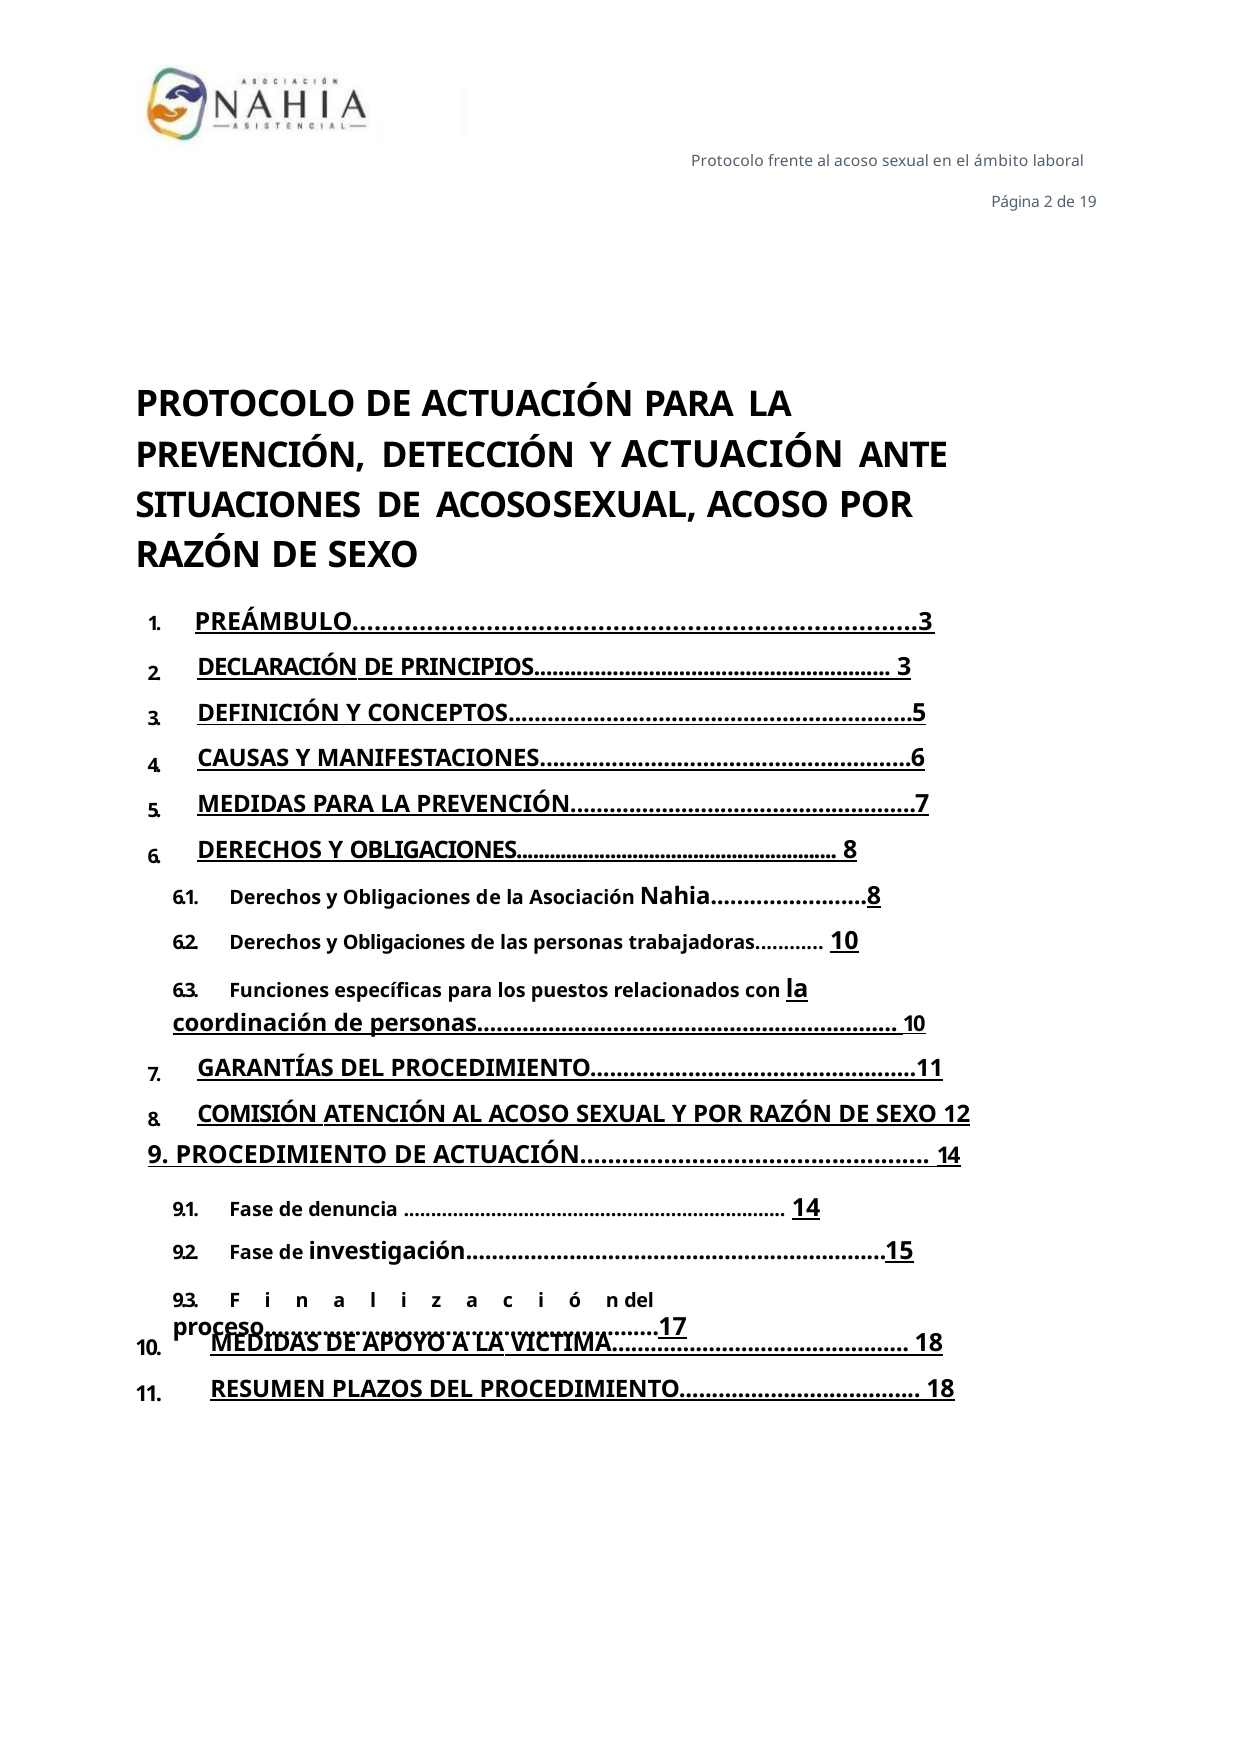

Protocolo frente al acoso sexual en el ámbito laboral
Página 2 de 19
PROTOCOLO DE ACTUACIÓN PARA LA
PREVENCIÓN, DETECCIÓN Y ACTUACIÓN ANTE
SITUACIONES DE ACOSOSEXUAL, ACOSO POR
RAZÓN DE SEXO
1. PREÁMBULO............................................................................3
DECLARACIÓN DE PRINCIPIOS........................................................... 3
DEFINICIÓN Y CONCEPTOS..............................................................5
CAUSAS Y MANIFESTACIONES.........................................................6
MEDIDAS PARA LA PREVENCIÓN.....................................................7
DERECHOS Y OBLIGACIONES.......................................................... 8
6.1. Derechos y Obligaciones de la Asociación Nahia........................8
6.2. Derechos y Obligaciones de las personas trabajadoras............ 10
2.
3.
4.
5.
6.
6.3. Funciones específicas para los puestos relacionados con la
coordinación de personas................................................................. 10
GARANTÍAS DEL PROCEDIMIENTO..................................................11
COMISIÓN ATENCIÓN AL ACOSO SEXUAL Y POR RAZÓN DE SEXO 12
7.
8.
9. PROCEDIMIENTO DE ACTUACIÓN.................................................. 14
9.1. Fase de denuncia ...................................................................... 14
9.2. Fase de investigación.................................................................15
9.3. Finalización del proceso.............................................................17
MEDIDAS DE APOYO A LA VICTIMA.............................................. 18
RESUMEN PLAZOS DEL PROCEDIMIENTO..................................... 18
10.
11.